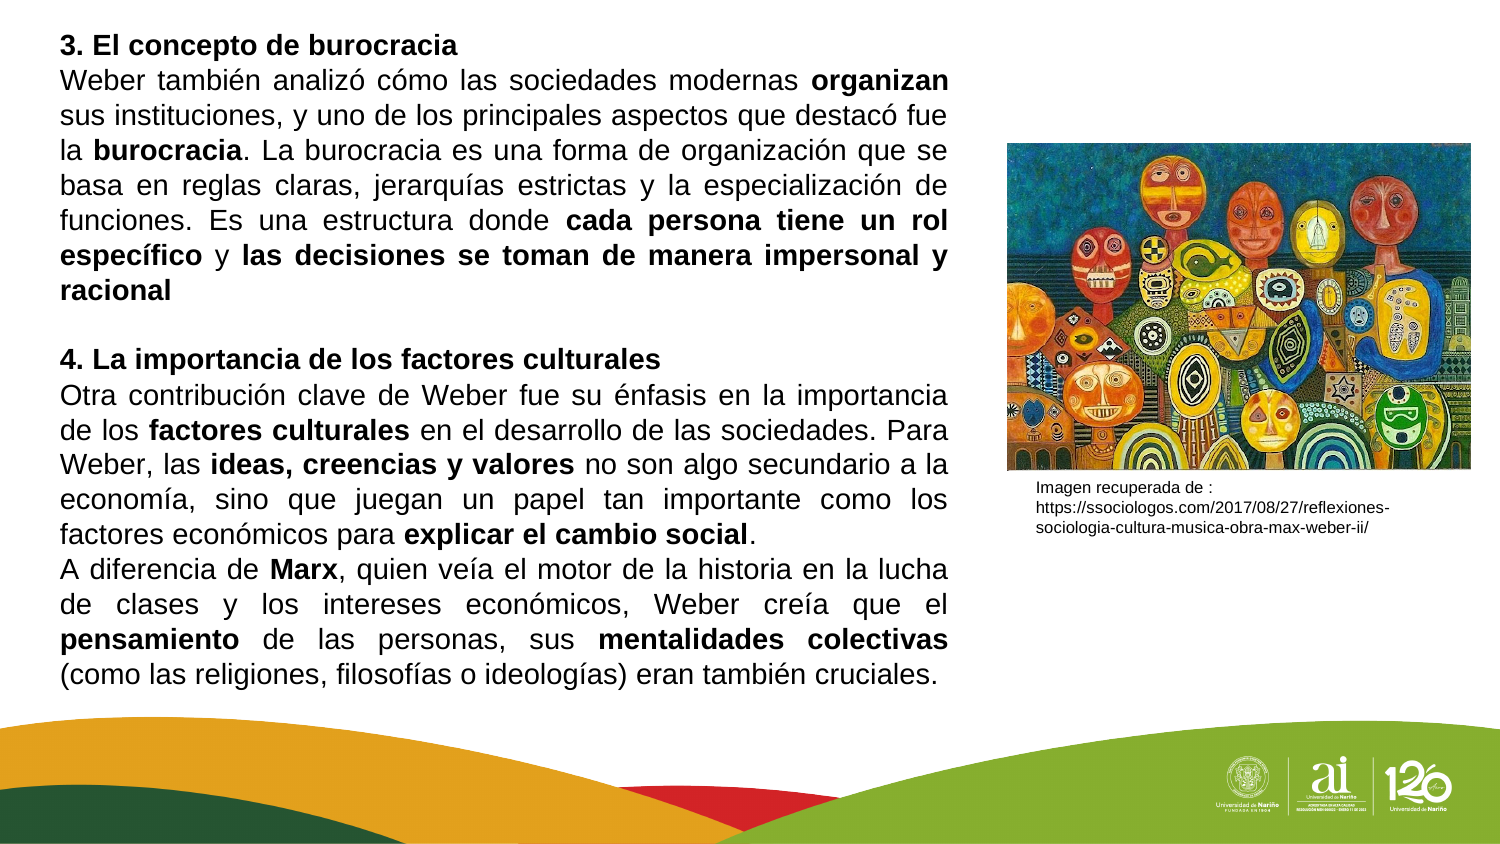

3. El concepto de burocracia
Weber también analizó cómo las sociedades modernas organizan sus instituciones, y uno de los principales aspectos que destacó fue la burocracia. La burocracia es una forma de organización que se basa en reglas claras, jerarquías estrictas y la especialización de funciones. Es una estructura donde cada persona tiene un rol específico y las decisiones se toman de manera impersonal y racional
4. La importancia de los factores culturales
Otra contribución clave de Weber fue su énfasis en la importancia de los factores culturales en el desarrollo de las sociedades. Para Weber, las ideas, creencias y valores no son algo secundario a la economía, sino que juegan un papel tan importante como los factores económicos para explicar el cambio social.
A diferencia de Marx, quien veía el motor de la historia en la lucha de clases y los intereses económicos, Weber creía que el pensamiento de las personas, sus mentalidades colectivas (como las religiones, filosofías o ideologías) eran también cruciales.
Imagen recuperada de : https://ssociologos.com/2017/08/27/reflexiones-sociologia-cultura-musica-obra-max-weber-ii/